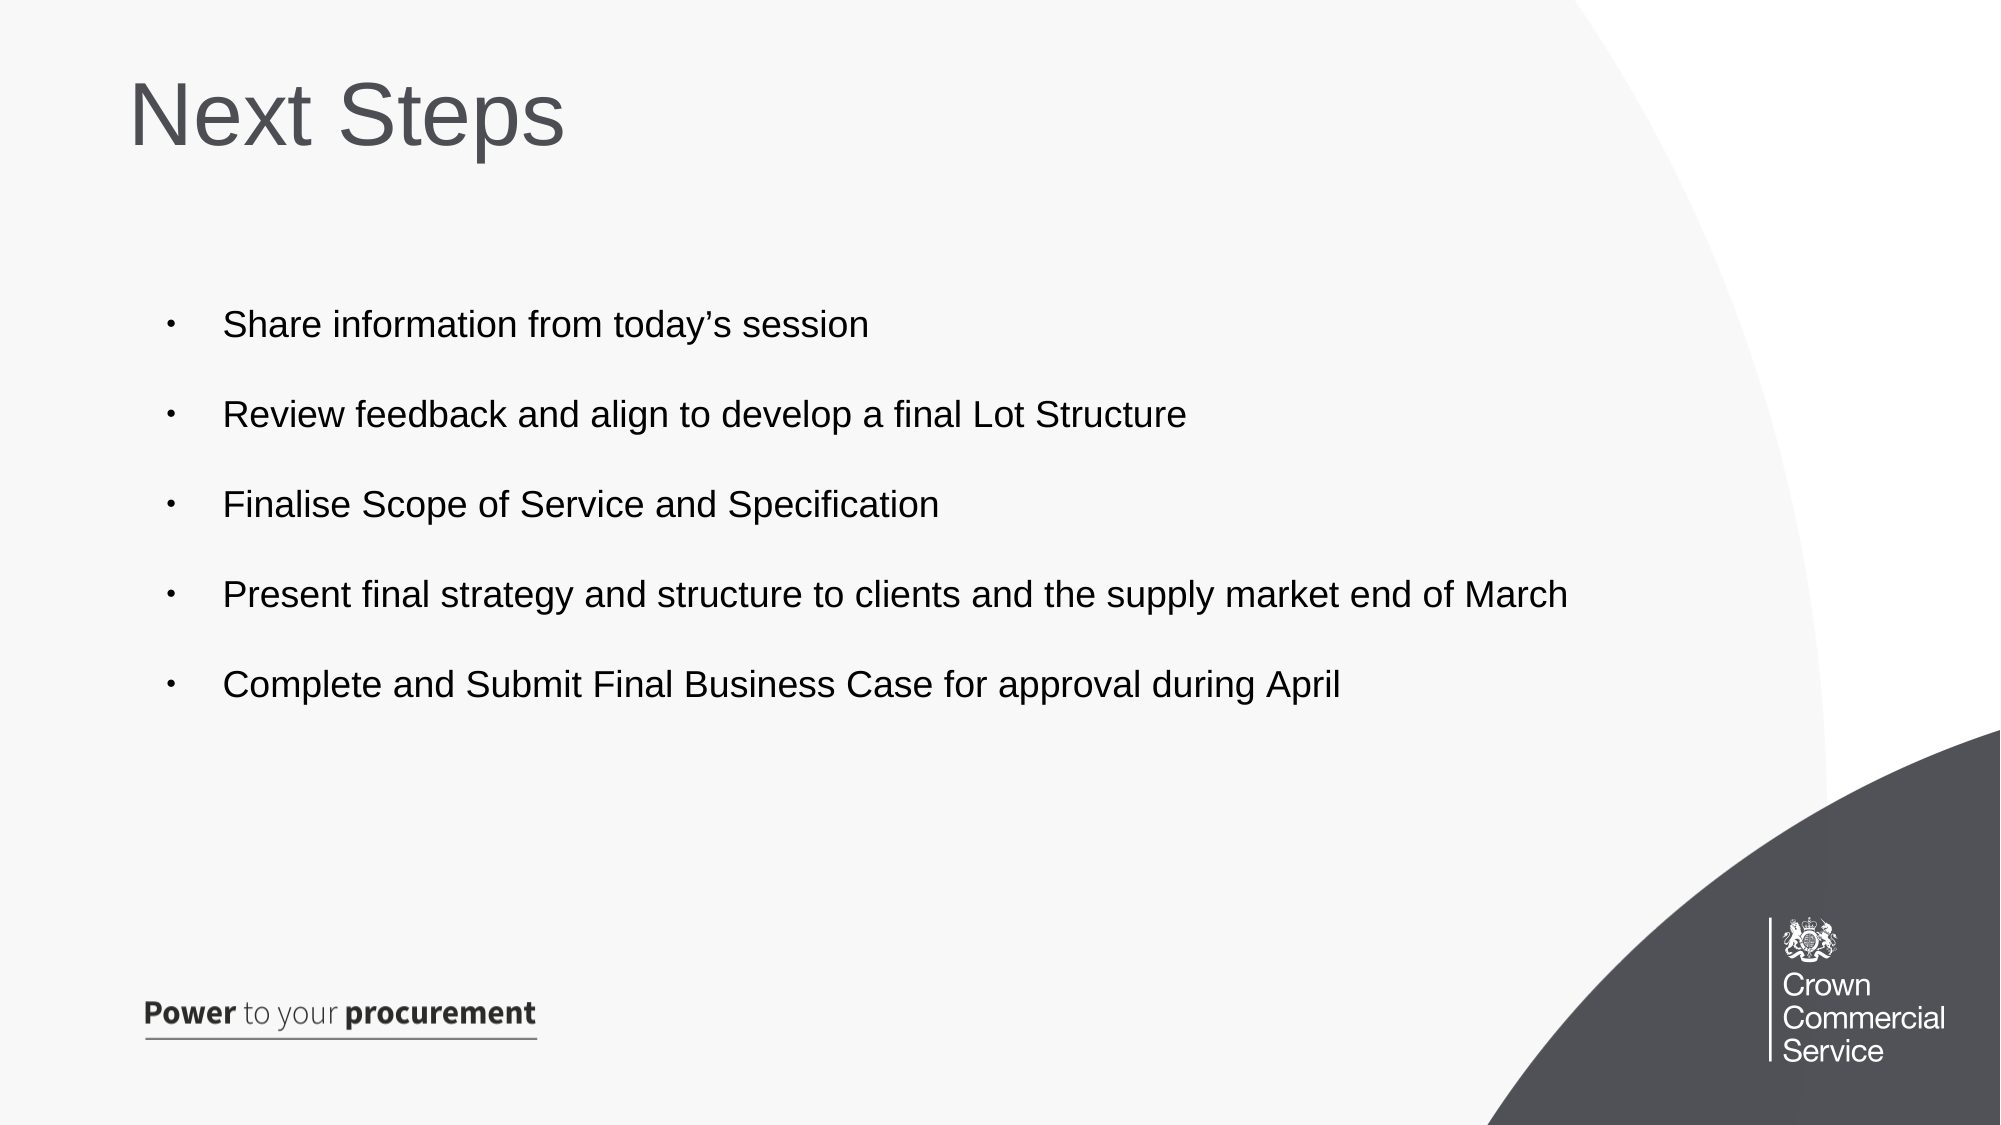

# Next Steps
Share information from today’s session
Review feedback and align to develop a final Lot Structure
Finalise Scope of Service and Specification
Present final strategy and structure to clients and the supply market end of March
Complete and Submit Final Business Case for approval during April